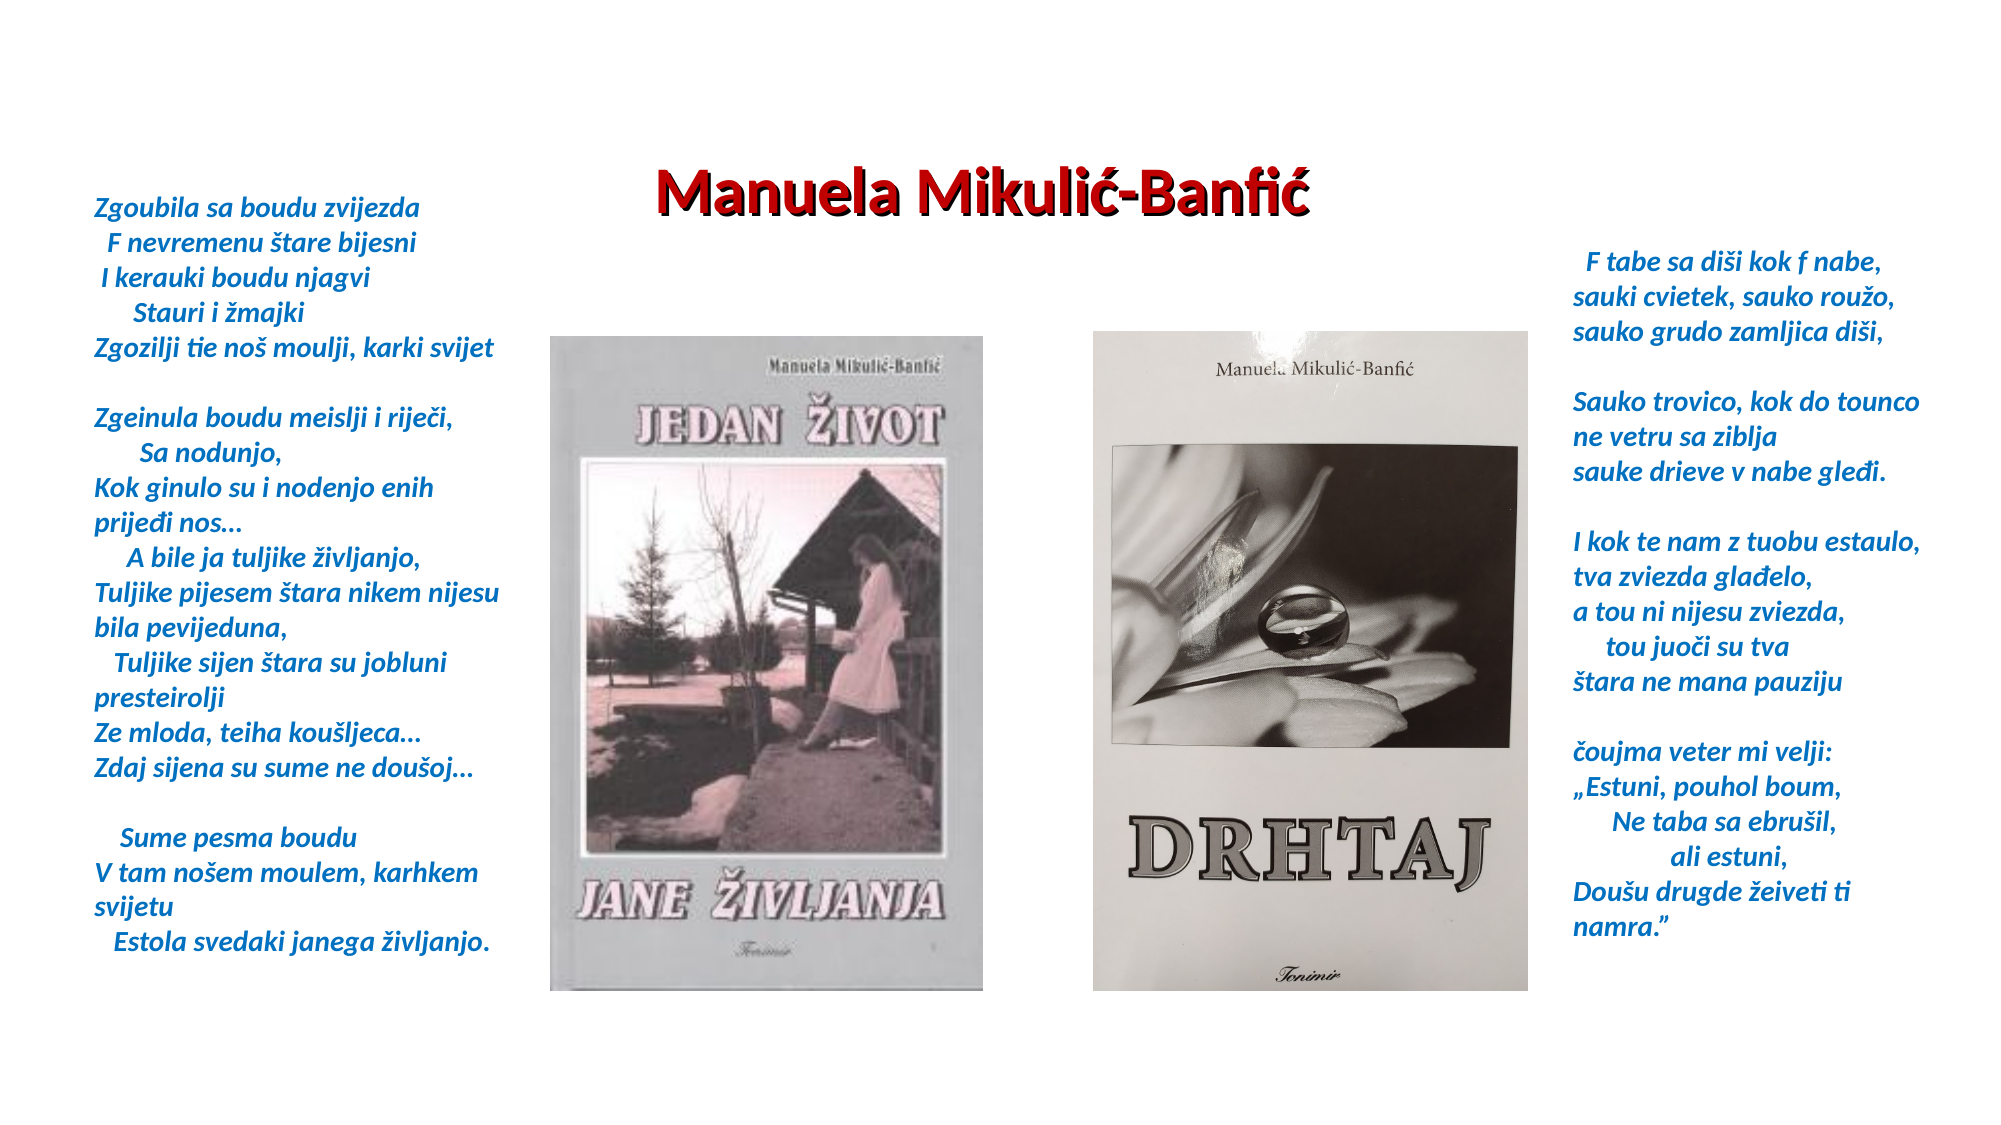

Manuela Mikulić-Banfić
Zgoubila sa boudu zvijezda
 F nevremenu štare bijesni
 I kerauki boudu njagvi
 Stauri i žmajki
Zgozilji tie noš moulji, karki svijet
Zgeinula boudu meislji i riječi,
 Sa nodunjo,
Kok ginulo su i nodenjo enih prijeđi nos…
 A bile ja tuljike življanjo,
Tuljike pijesem štara nikem nijesu bila pevijeduna,
 Tuljike sijen štara su jobluni presteirolji
Ze mloda, teiha koušljeca…
Zdaj sijena su sume ne doušoj…
 Sume pesma boudu
V tam nošem moulem, karhkem svijetu
 Estola svedaki janega življanjo.
 F tabe sa diši kok f nabe,
sauki cvietek, sauko roužo,
sauko grudo zamljica diši,
Sauko trovico, kok do tounco ne vetru sa ziblja
sauke drieve v nabe gleđi.
I kok te nam z tuobu estaulo, tva zviezda glađelo,
a tou ni nijesu zviezda,
 tou juoči su tva
štara ne mana pauziju
čoujma veter mi velji:
„Estuni, pouhol boum,
 Ne taba sa ebrušil,
 ali estuni,
Doušu drugde žeiveti ti namra.”